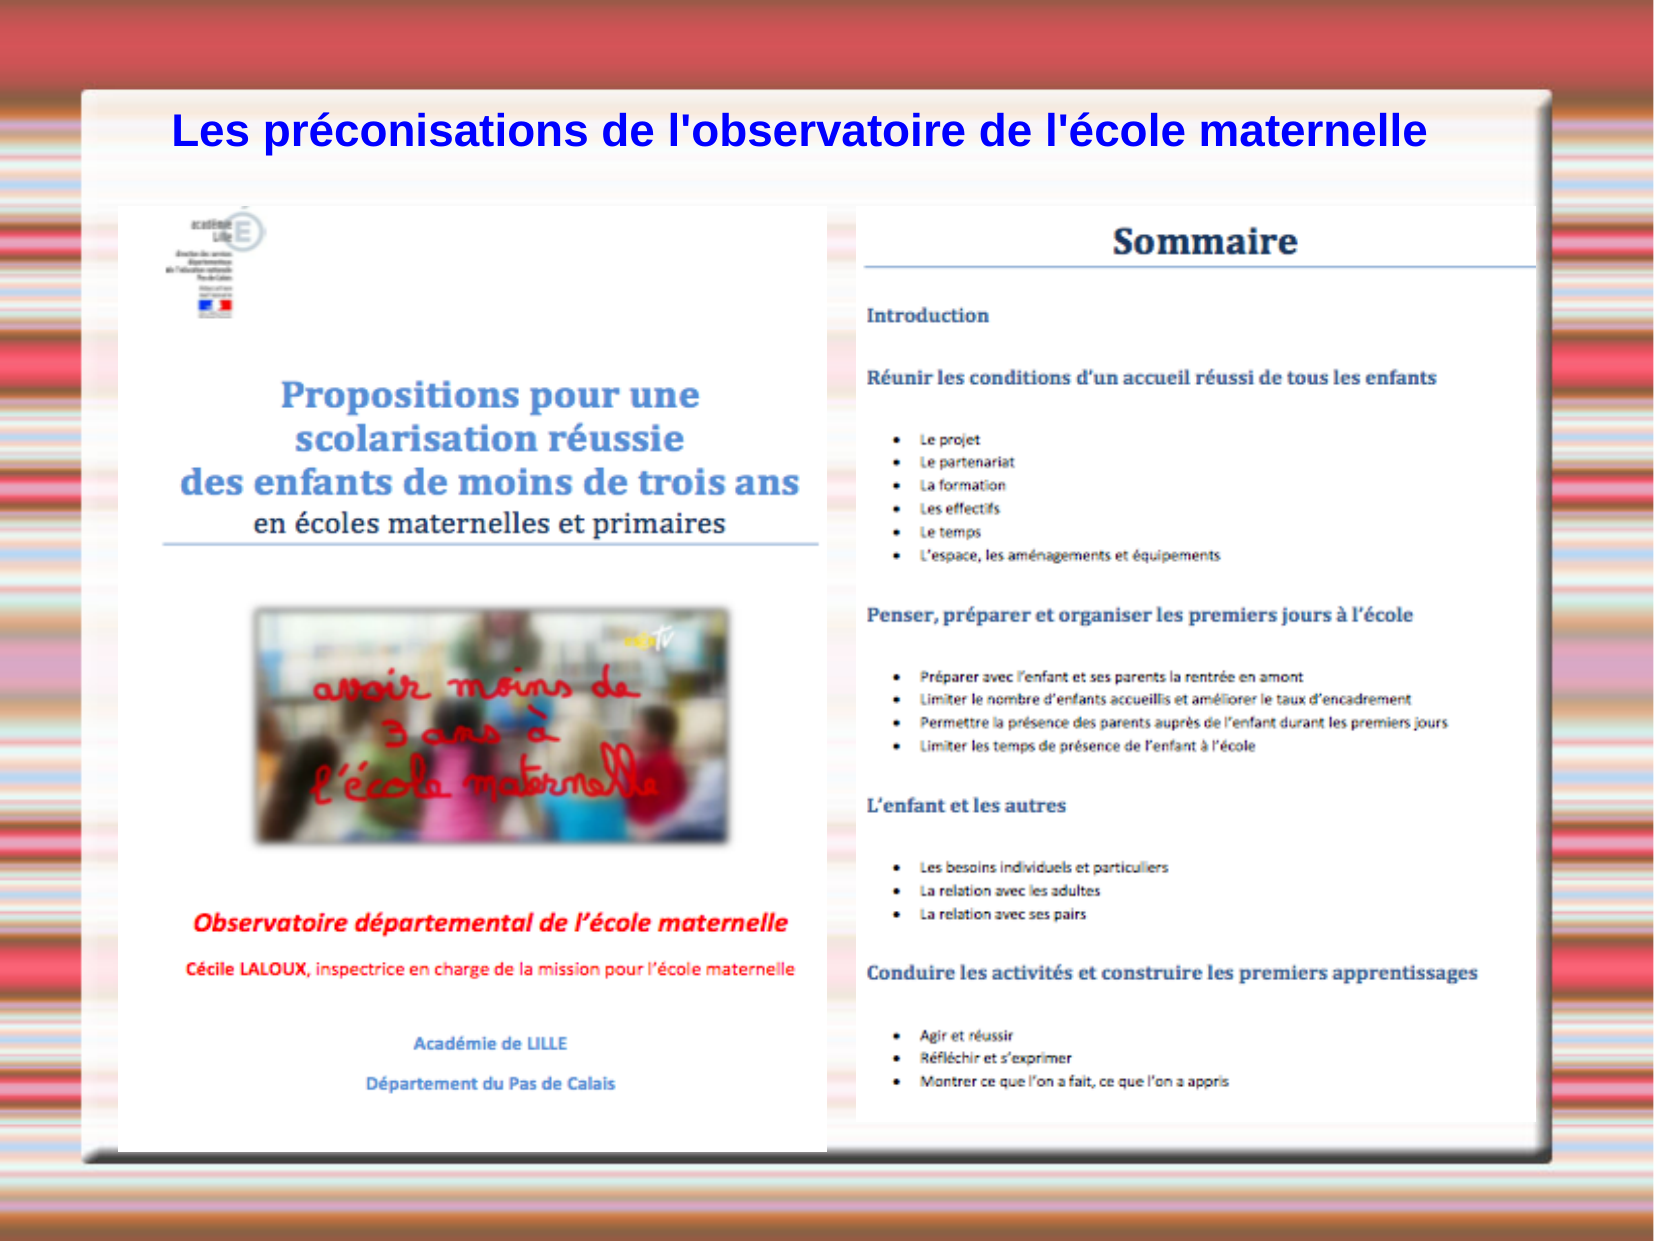

# Les préconisations de l'observatoire de l'école maternelle